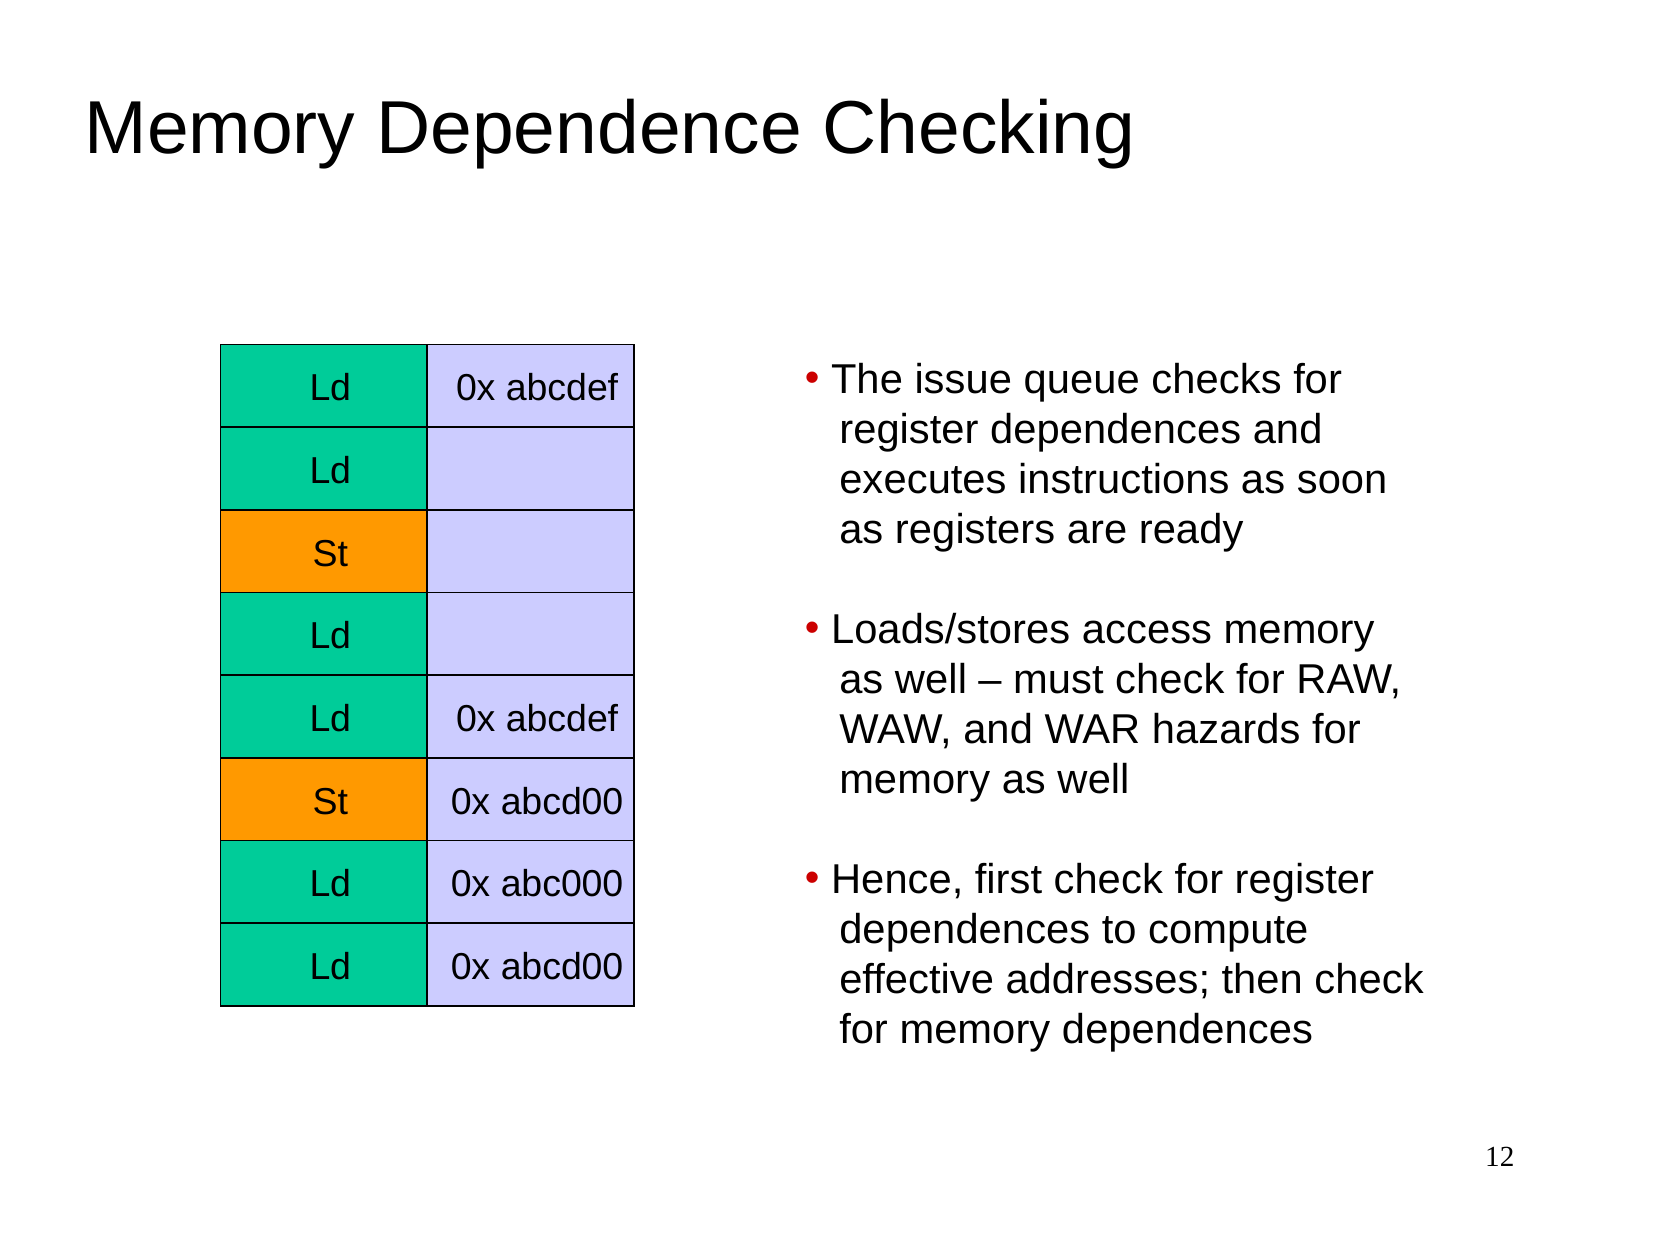

Memory Dependence Checking
Ld
0x abcdef
 The issue queue checks for
 register dependences and
 executes instructions as soon
 as registers are ready
 Loads/stores access memory
 as well – must check for RAW,
 WAW, and WAR hazards for
 memory as well
 Hence, first check for register
 dependences to compute
 effective addresses; then check
 for memory dependences
Ld
St
Ld
Ld
0x abcdef
St
0x abcd00
Ld
0x abc000
Ld
0x abcd00